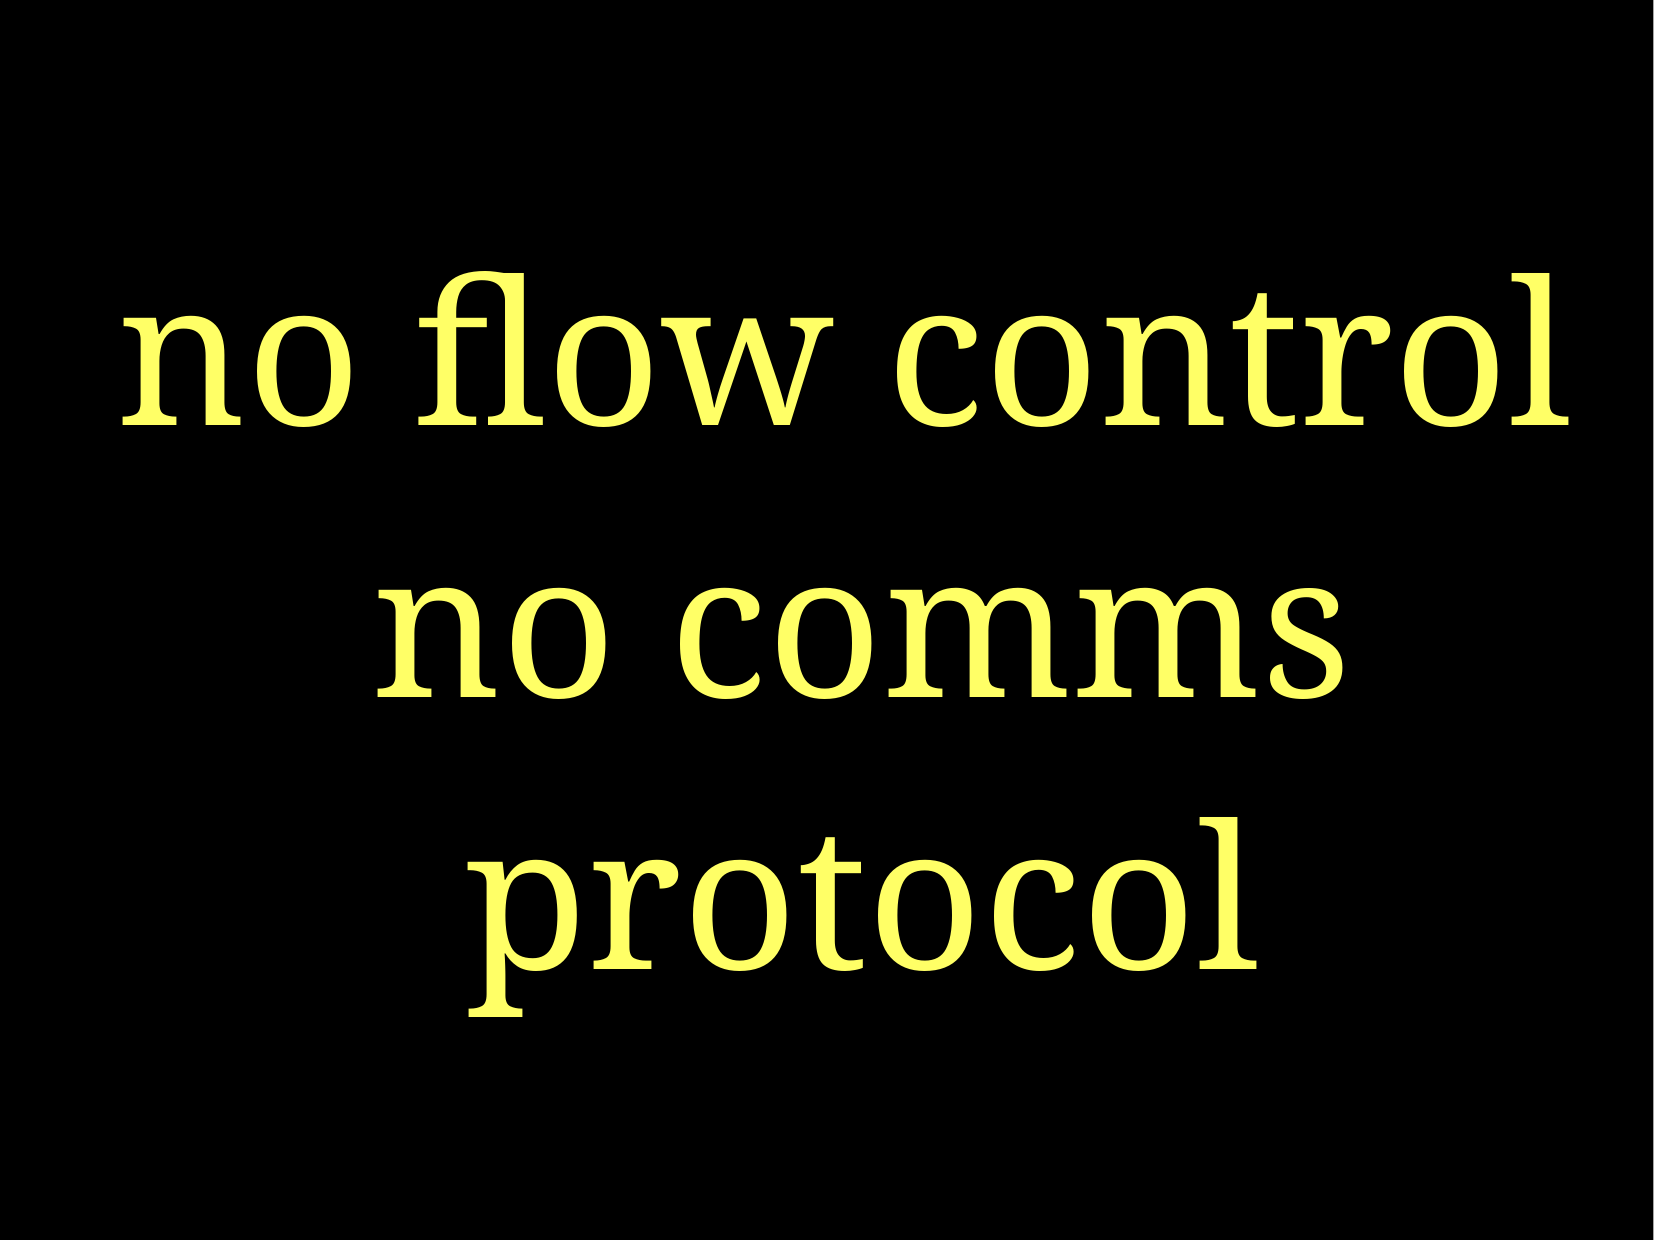

# no flow control no comms protocol